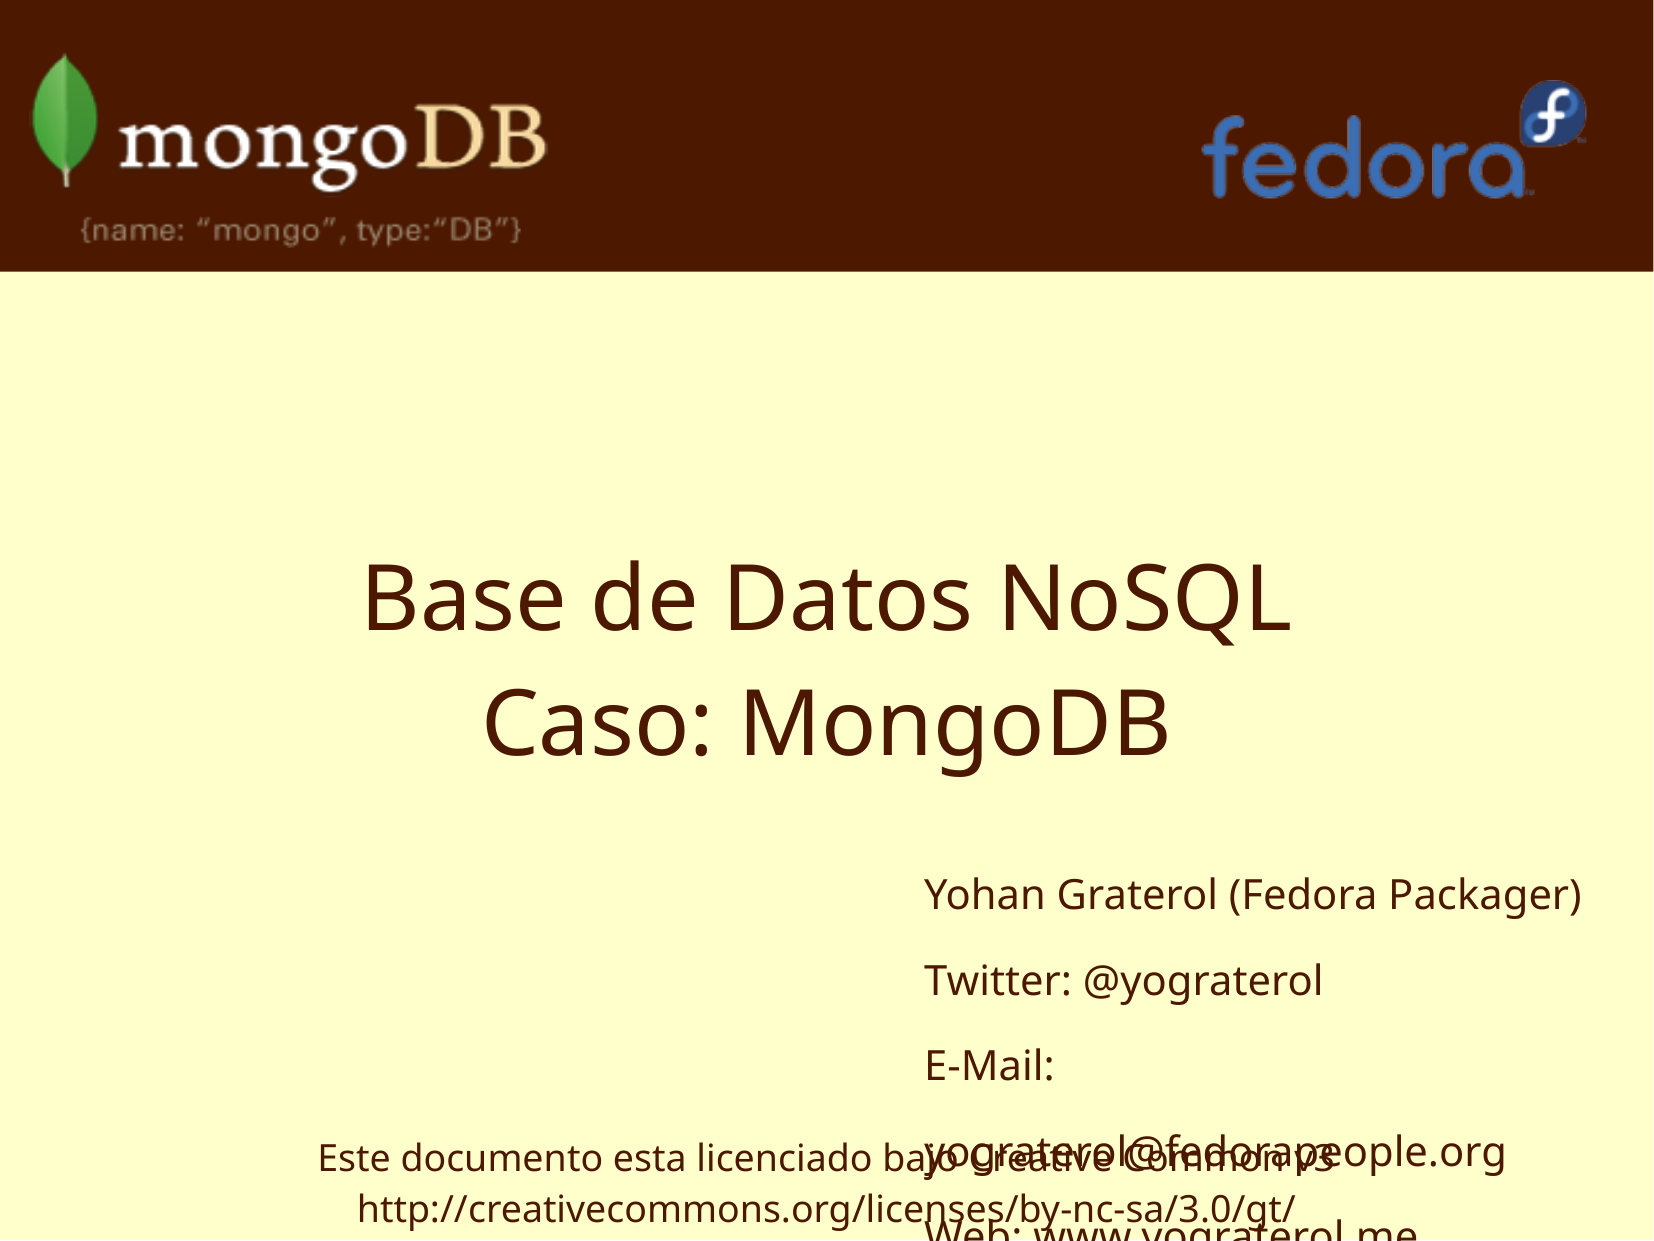

Base de Datos NoSQL
Caso: MongoDB
Yohan Graterol (Fedora Packager)
Twitter: @yograterol
E-Mail: yograterol@fedorapeople.org
Web: www.yograterol.me
Este documento esta licenciado bajo Creative Common v3
http://creativecommons.org/licenses/by-nc-sa/3.0/gt/legalcode